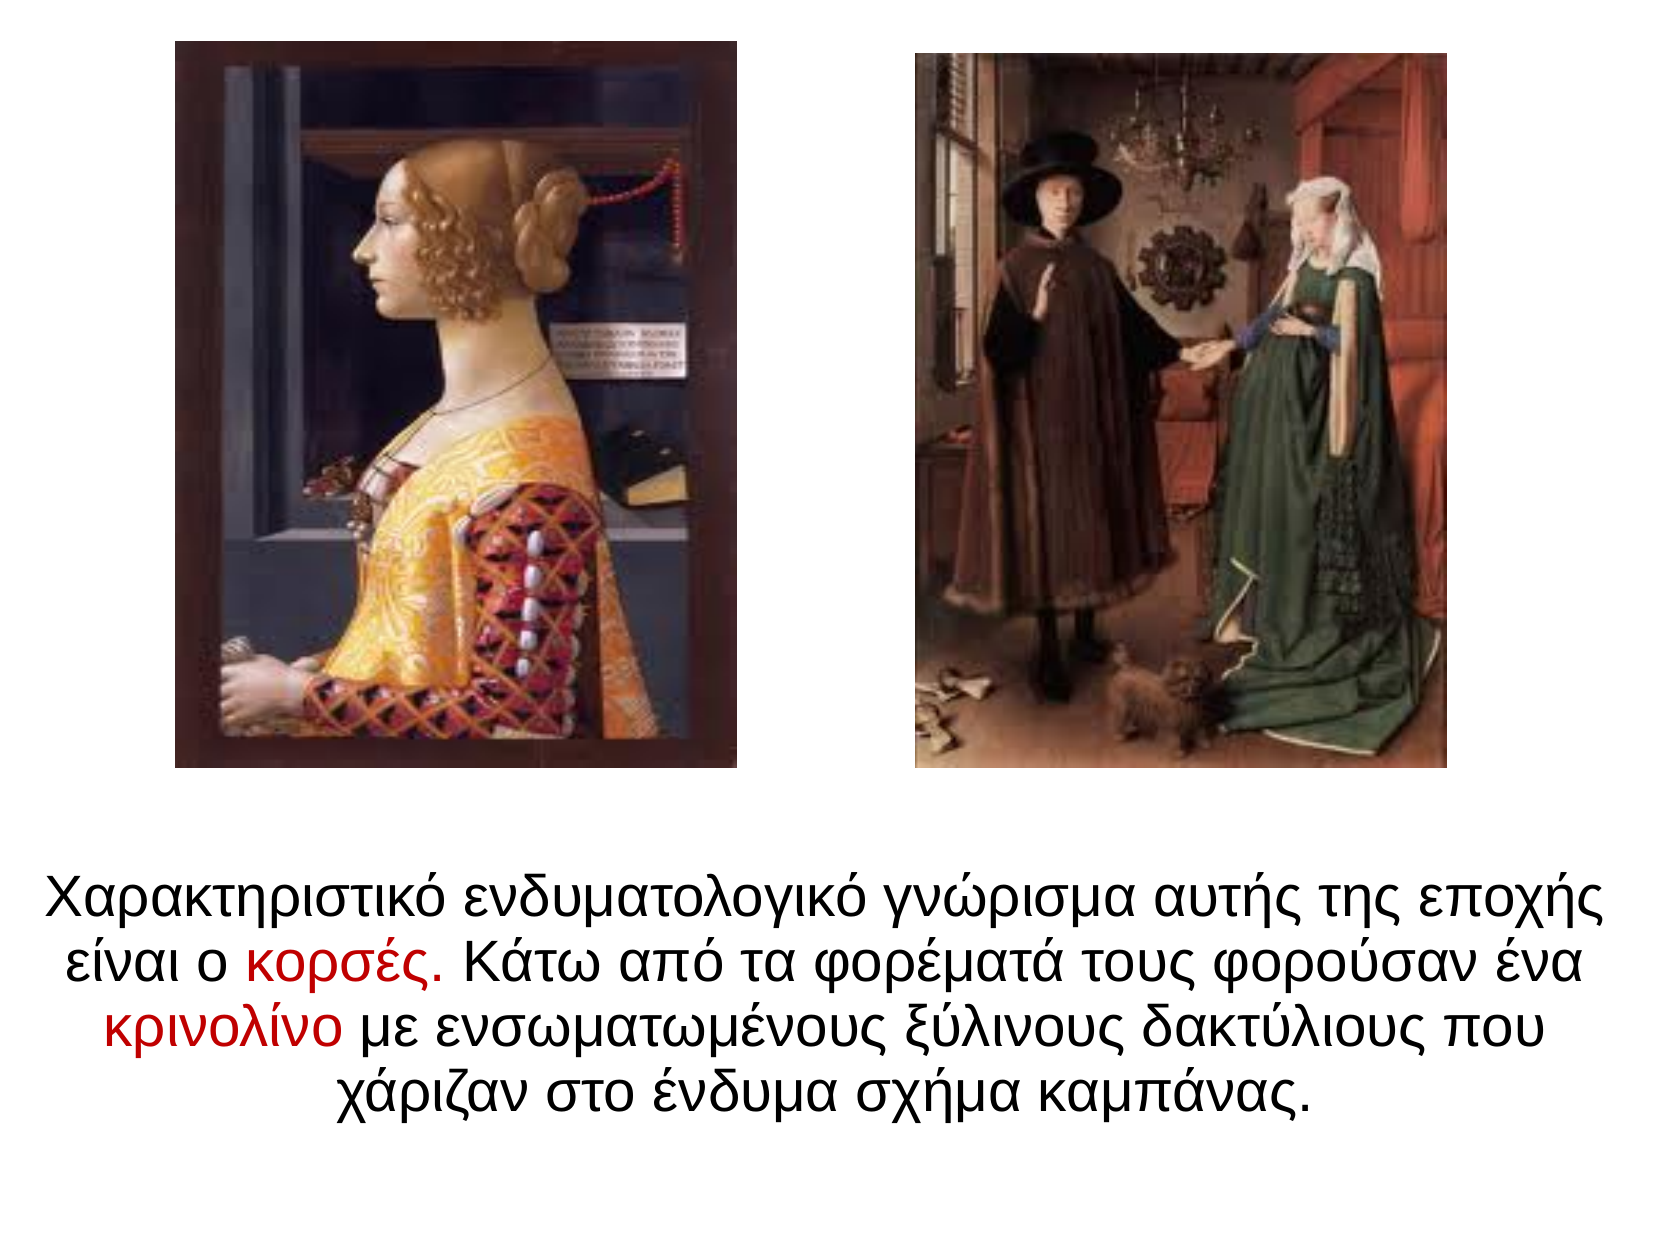

Χαρακτηριστικό ενδυματολογικό γνώρισμα αυτής της εποχής είναι ο κορσές. Κάτω από τα φορέματά τους φορούσαν ένα κρινολίνο με ενσωματωμένους ξύλινους δακτύλιους που χάριζαν στο ένδυμα σχήμα καμπάνας.